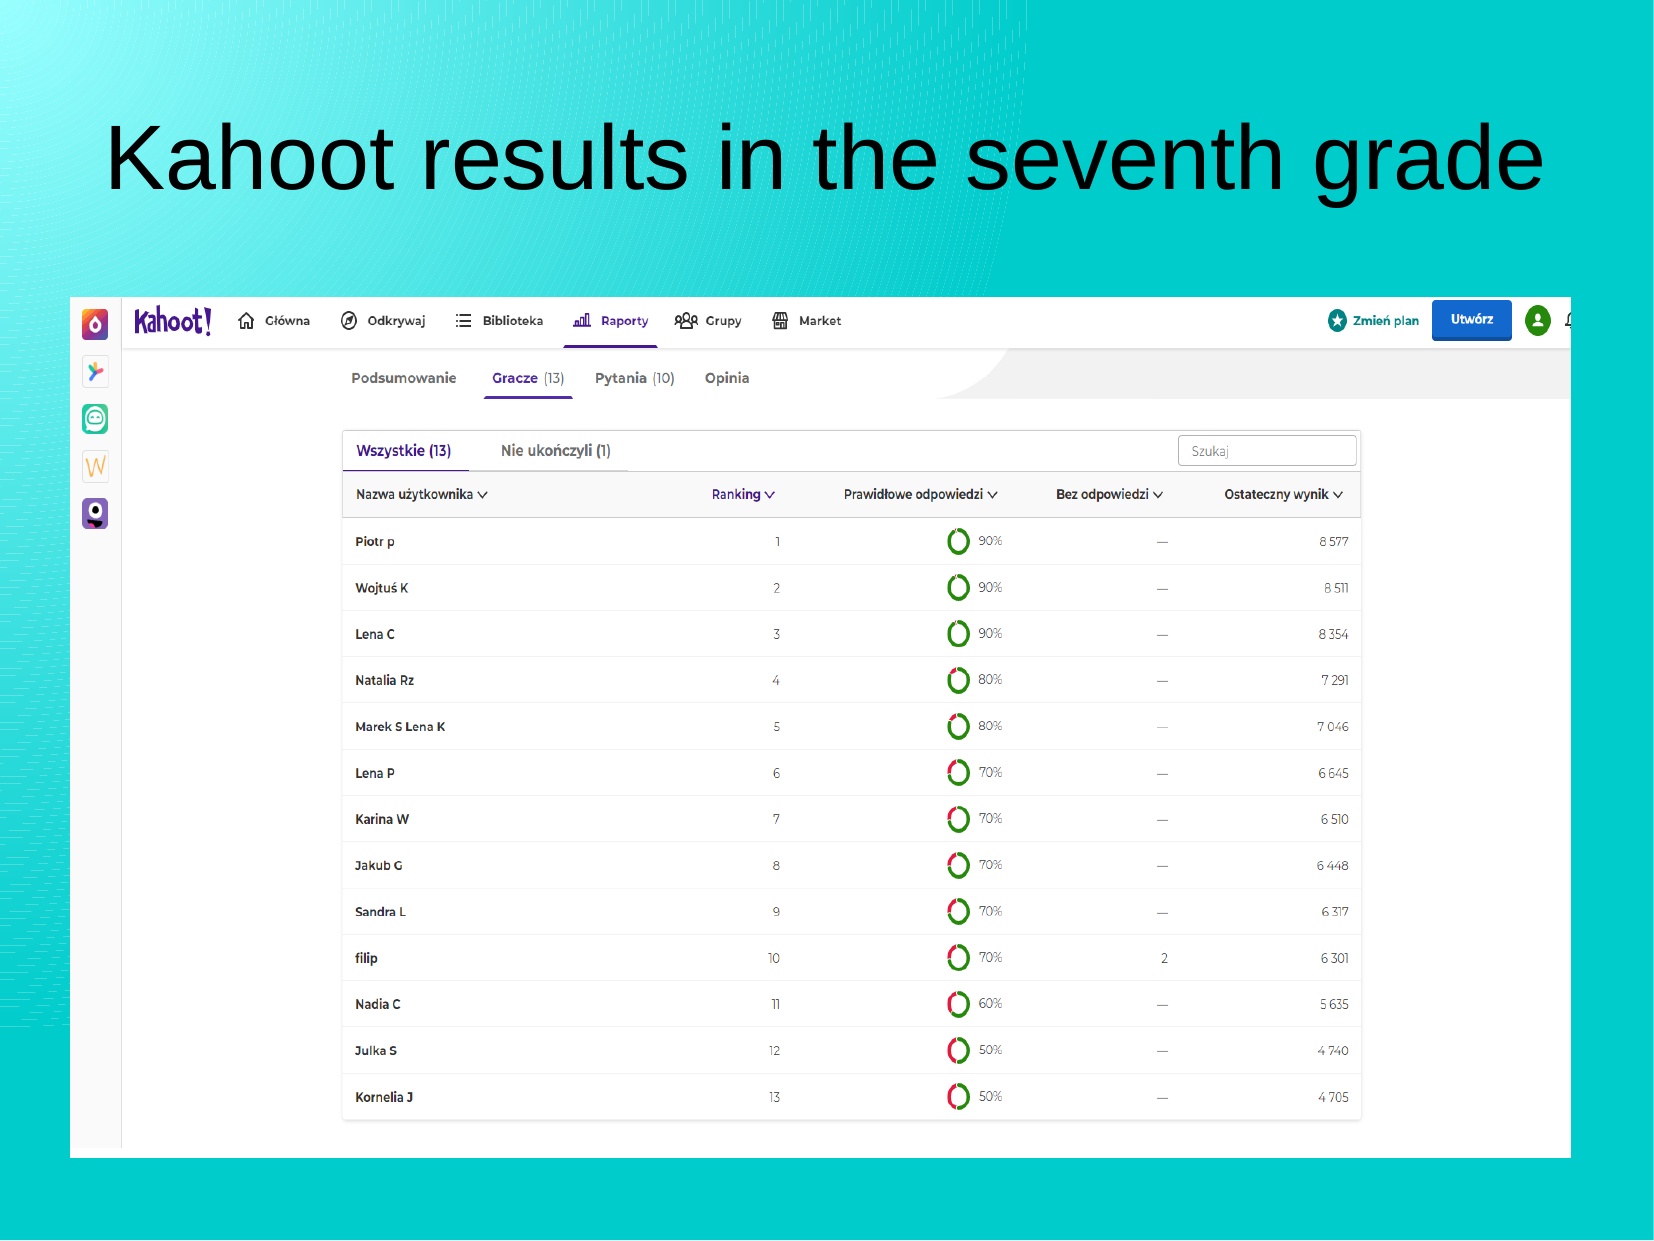

# Kahoot results in the seventh grade